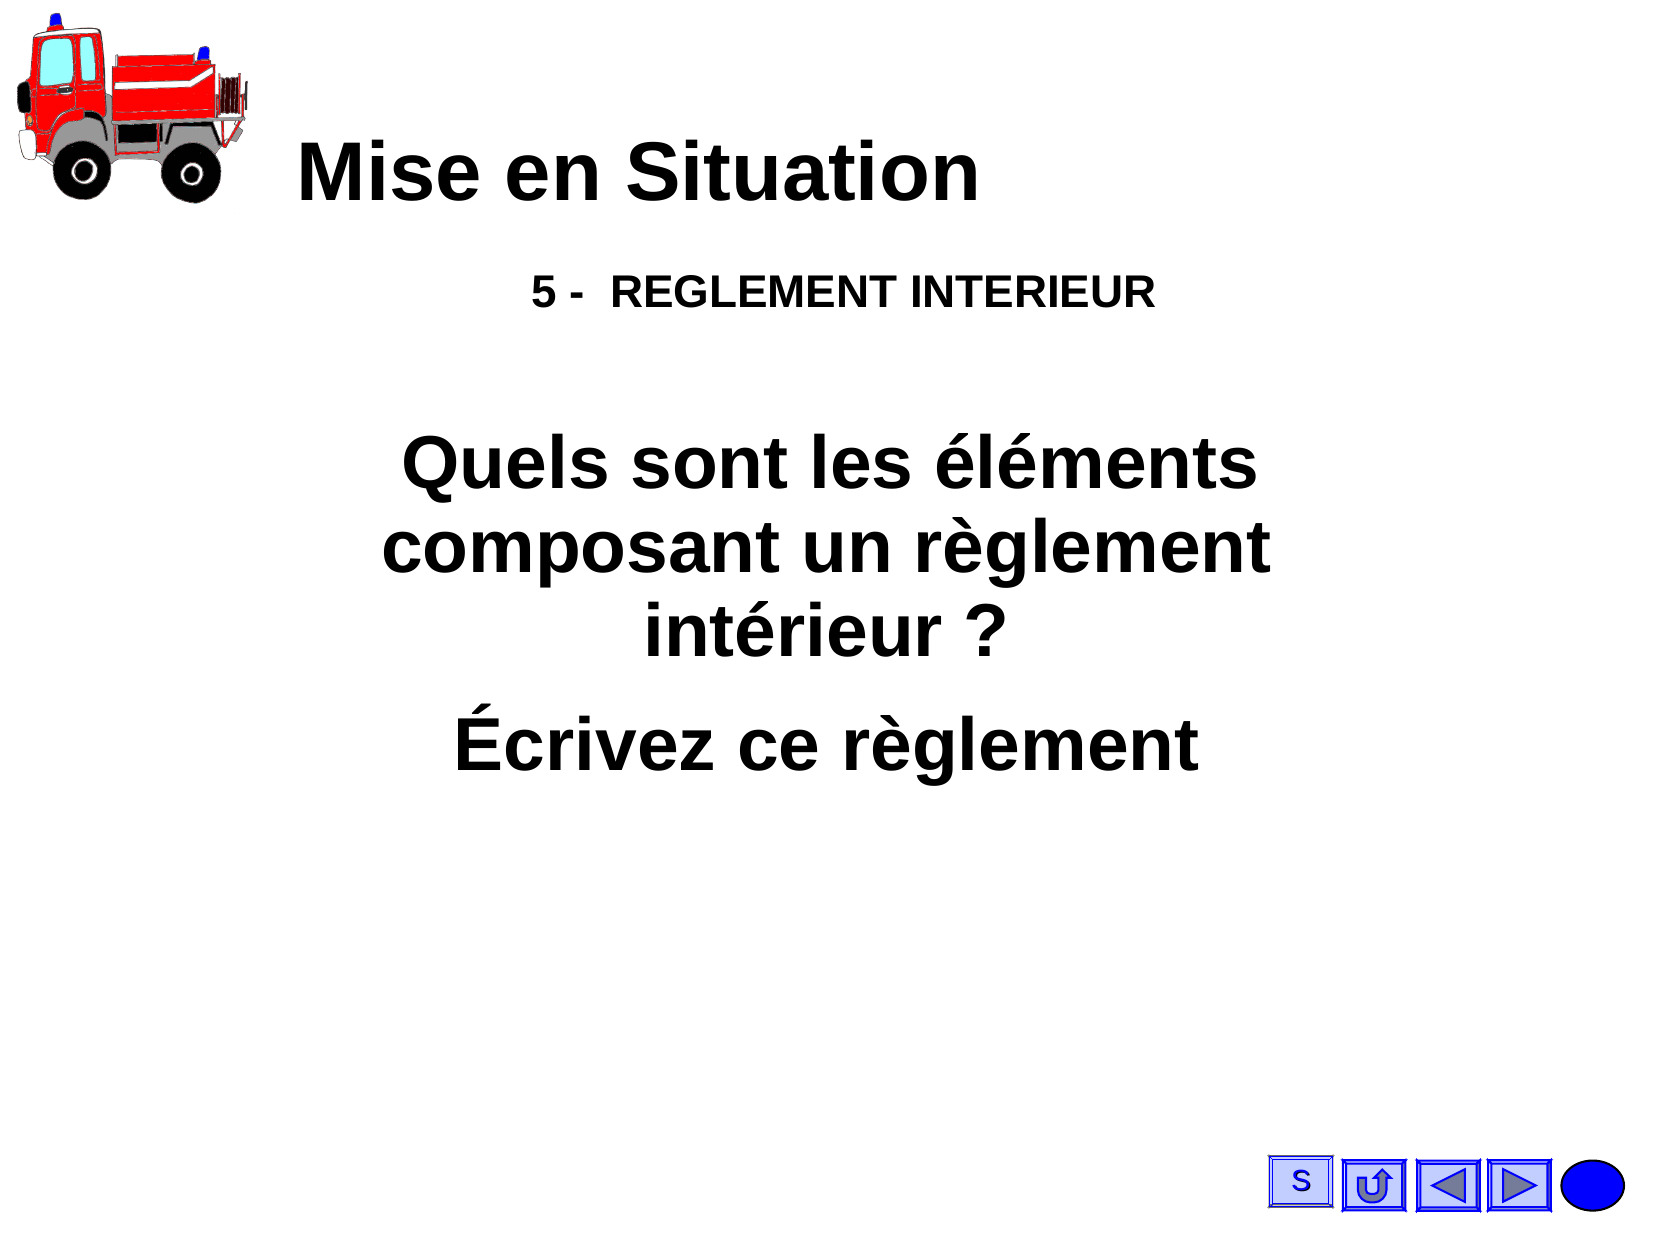

Mise en Situation
5 - REGLEMENT INTERIEUR
# Quels sont les éléments composant un règlement intérieur ?
Écrivez ce règlement